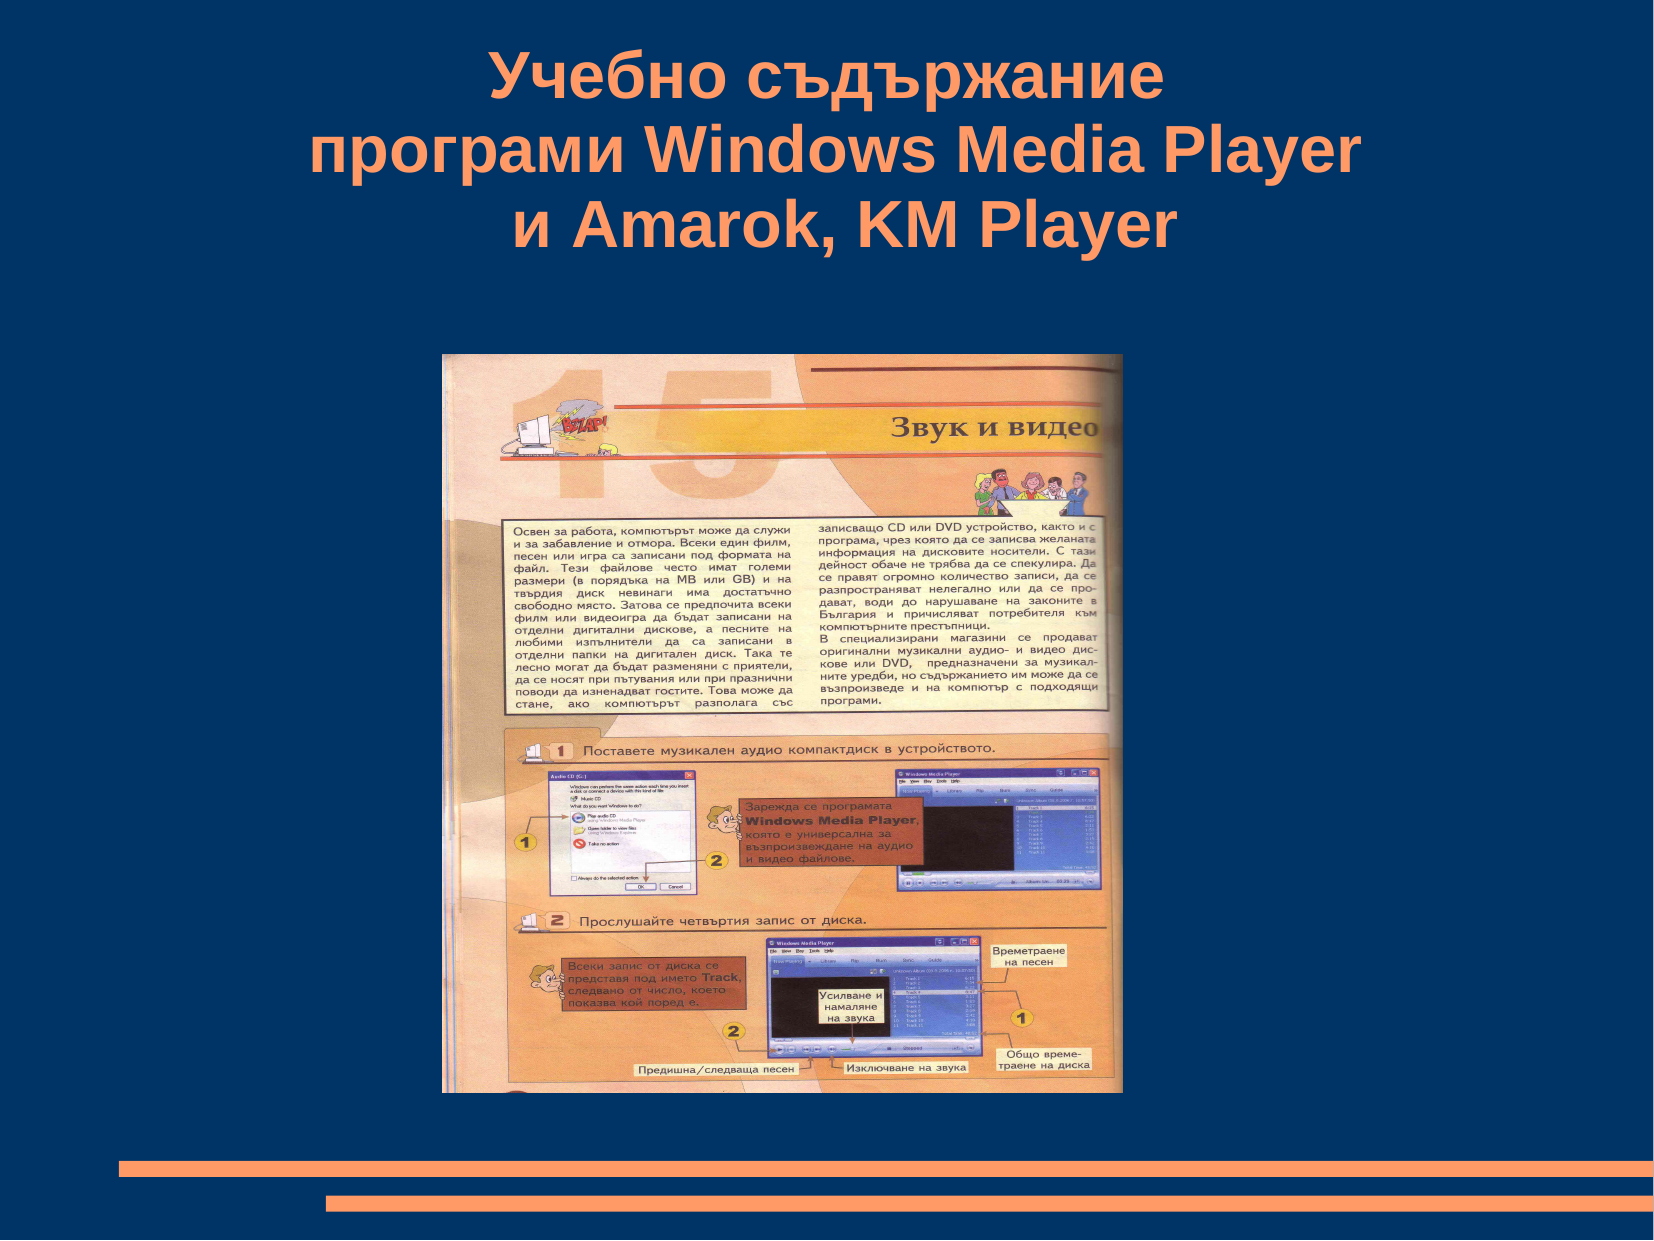

# Учебно съдържание програми Windows Media Player и Amarok, KM Player